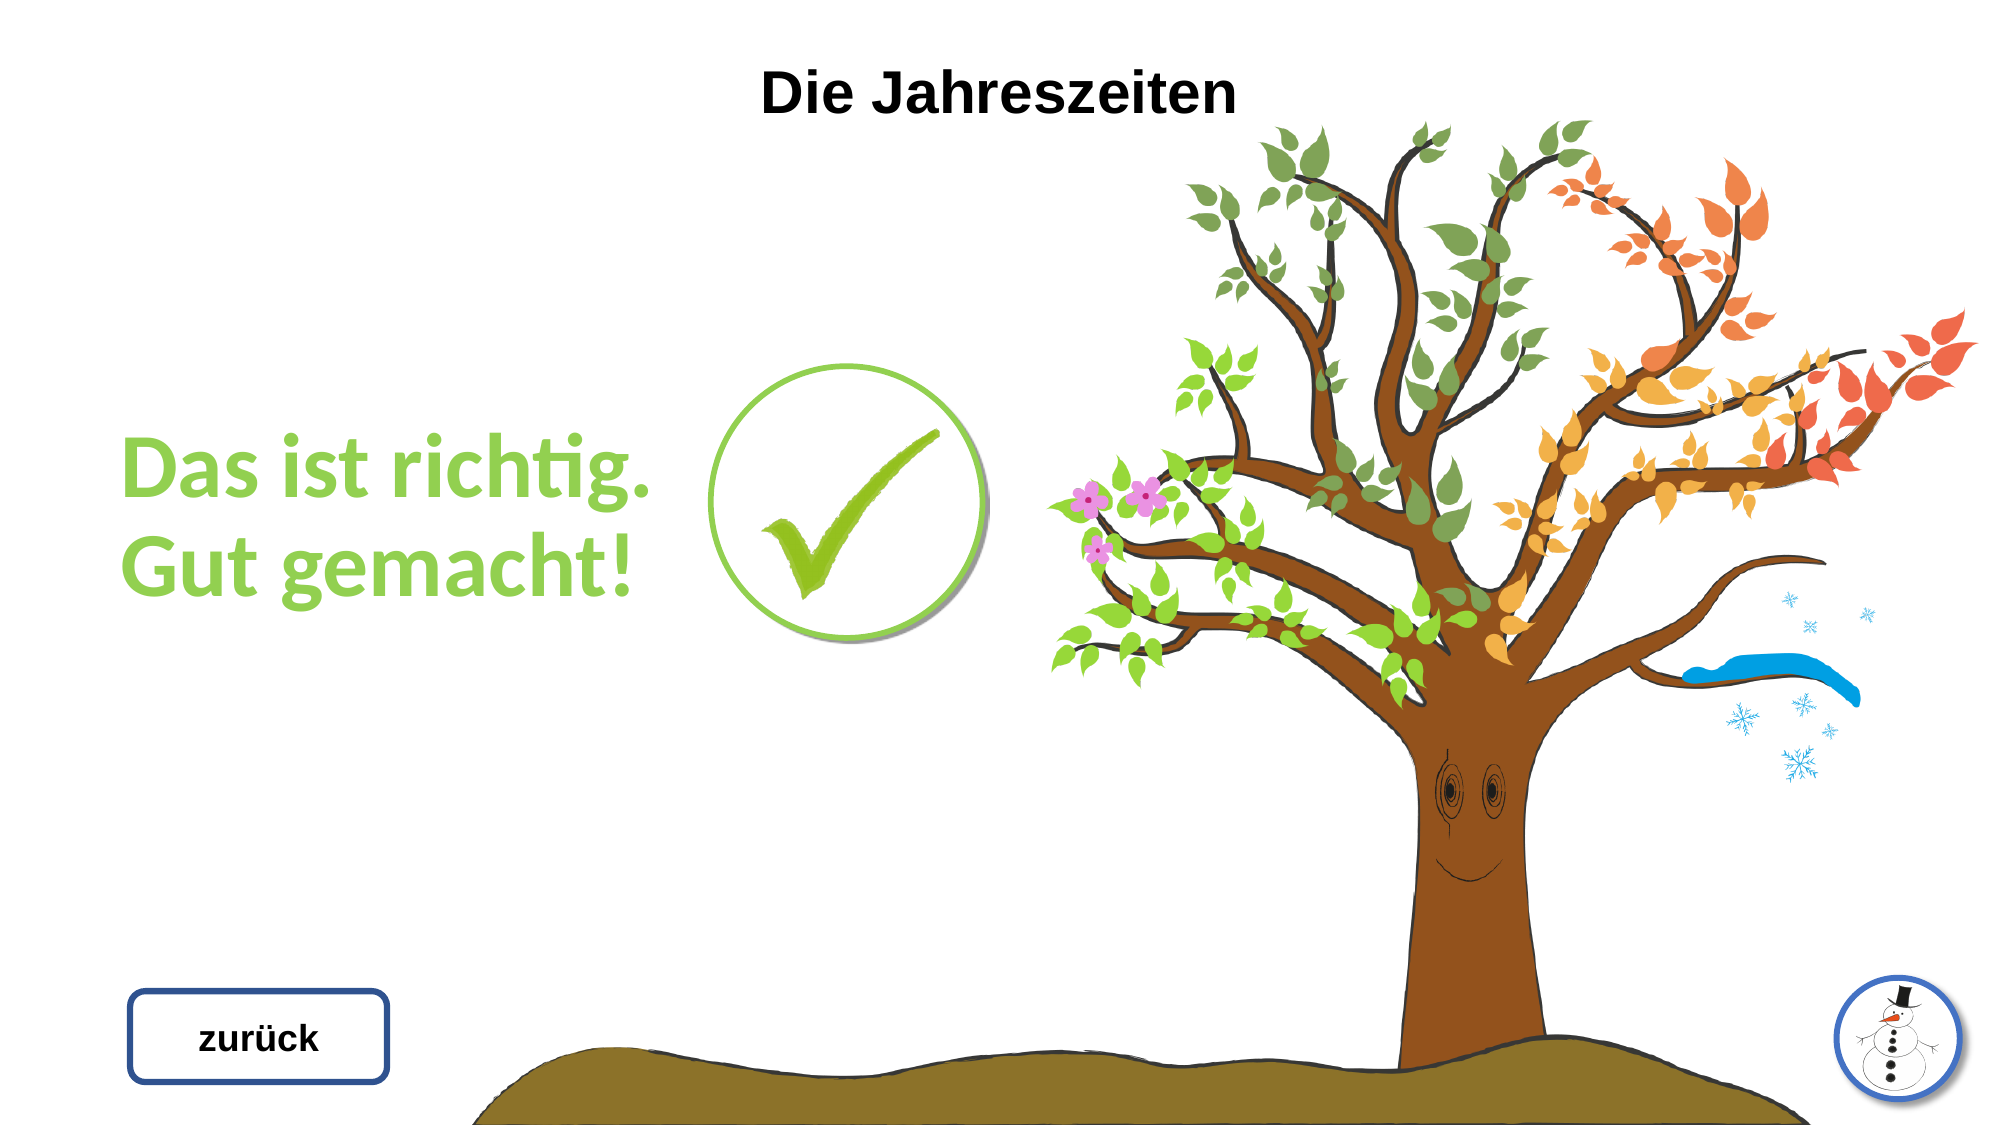

Die Jahreszeiten
Das ist richtig.
Gut gemacht!
zurück